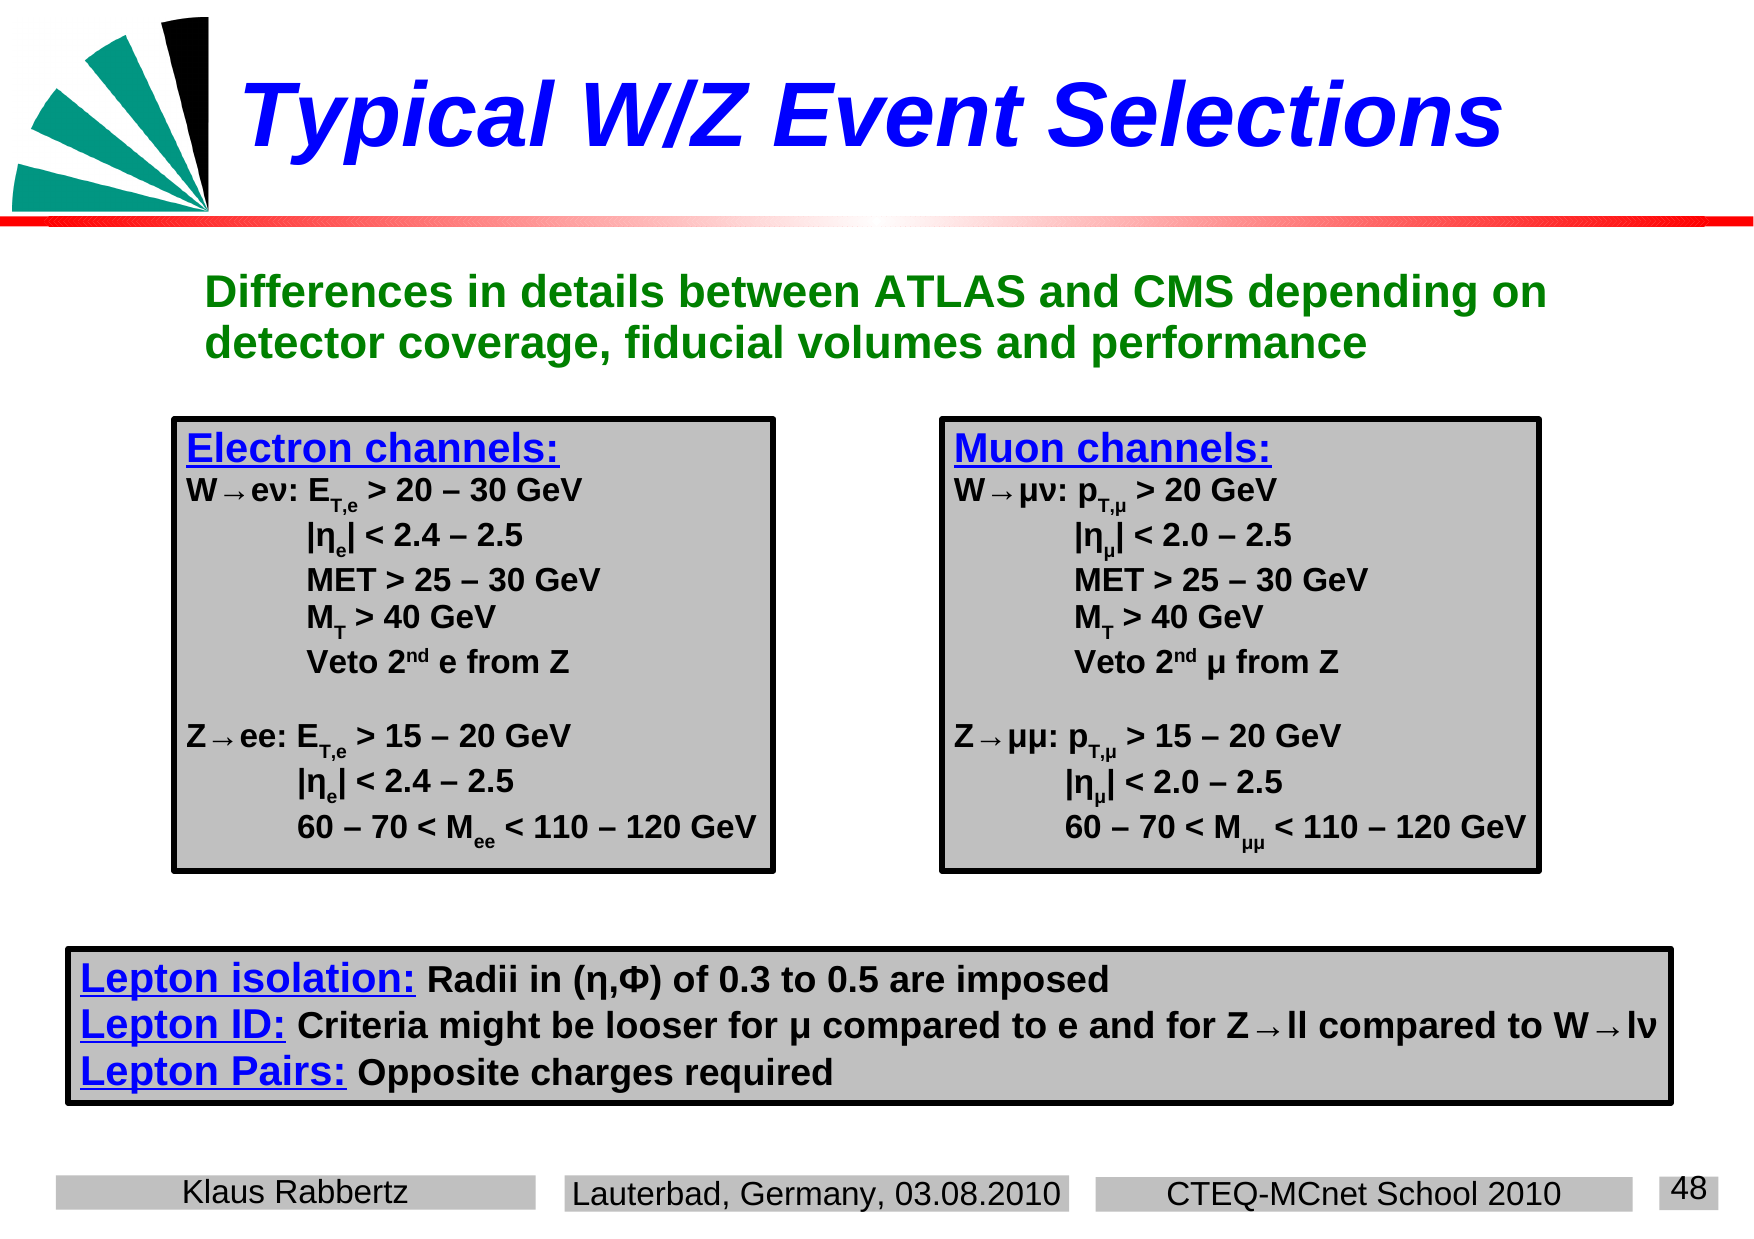

# Typical W/Z Event Selections
Differences in details between ATLAS and CMS depending on
detector coverage, fiducial volumes and performance
Electron channels:
W→eν: ET,e > 20 – 30 GeV
 |ηe| < 2.4 – 2.5
 MET > 25 – 30 GeV
 MT > 40 GeV
 Veto 2nd e from Z
Z→ee: ET,e > 15 – 20 GeV
 |ηe| < 2.4 – 2.5
 60 – 70 < Mee < 110 – 120 GeV
Muon channels:
W→μν: pT,μ > 20 GeV
 |ημ| < 2.0 – 2.5
 MET > 25 – 30 GeV
 MT > 40 GeV
 Veto 2nd μ from Z
Z→μμ: pT,μ > 15 – 20 GeV
 |ημ| < 2.0 – 2.5
 60 – 70 < Mμμ < 110 – 120 GeV
Lepton isolation: Radii in (η,Φ) of 0.3 to 0.5 are imposed
Lepton ID: Criteria might be looser for μ compared to e and for Z→ll compared to W→lν
Lepton Pairs: Opposite charges required